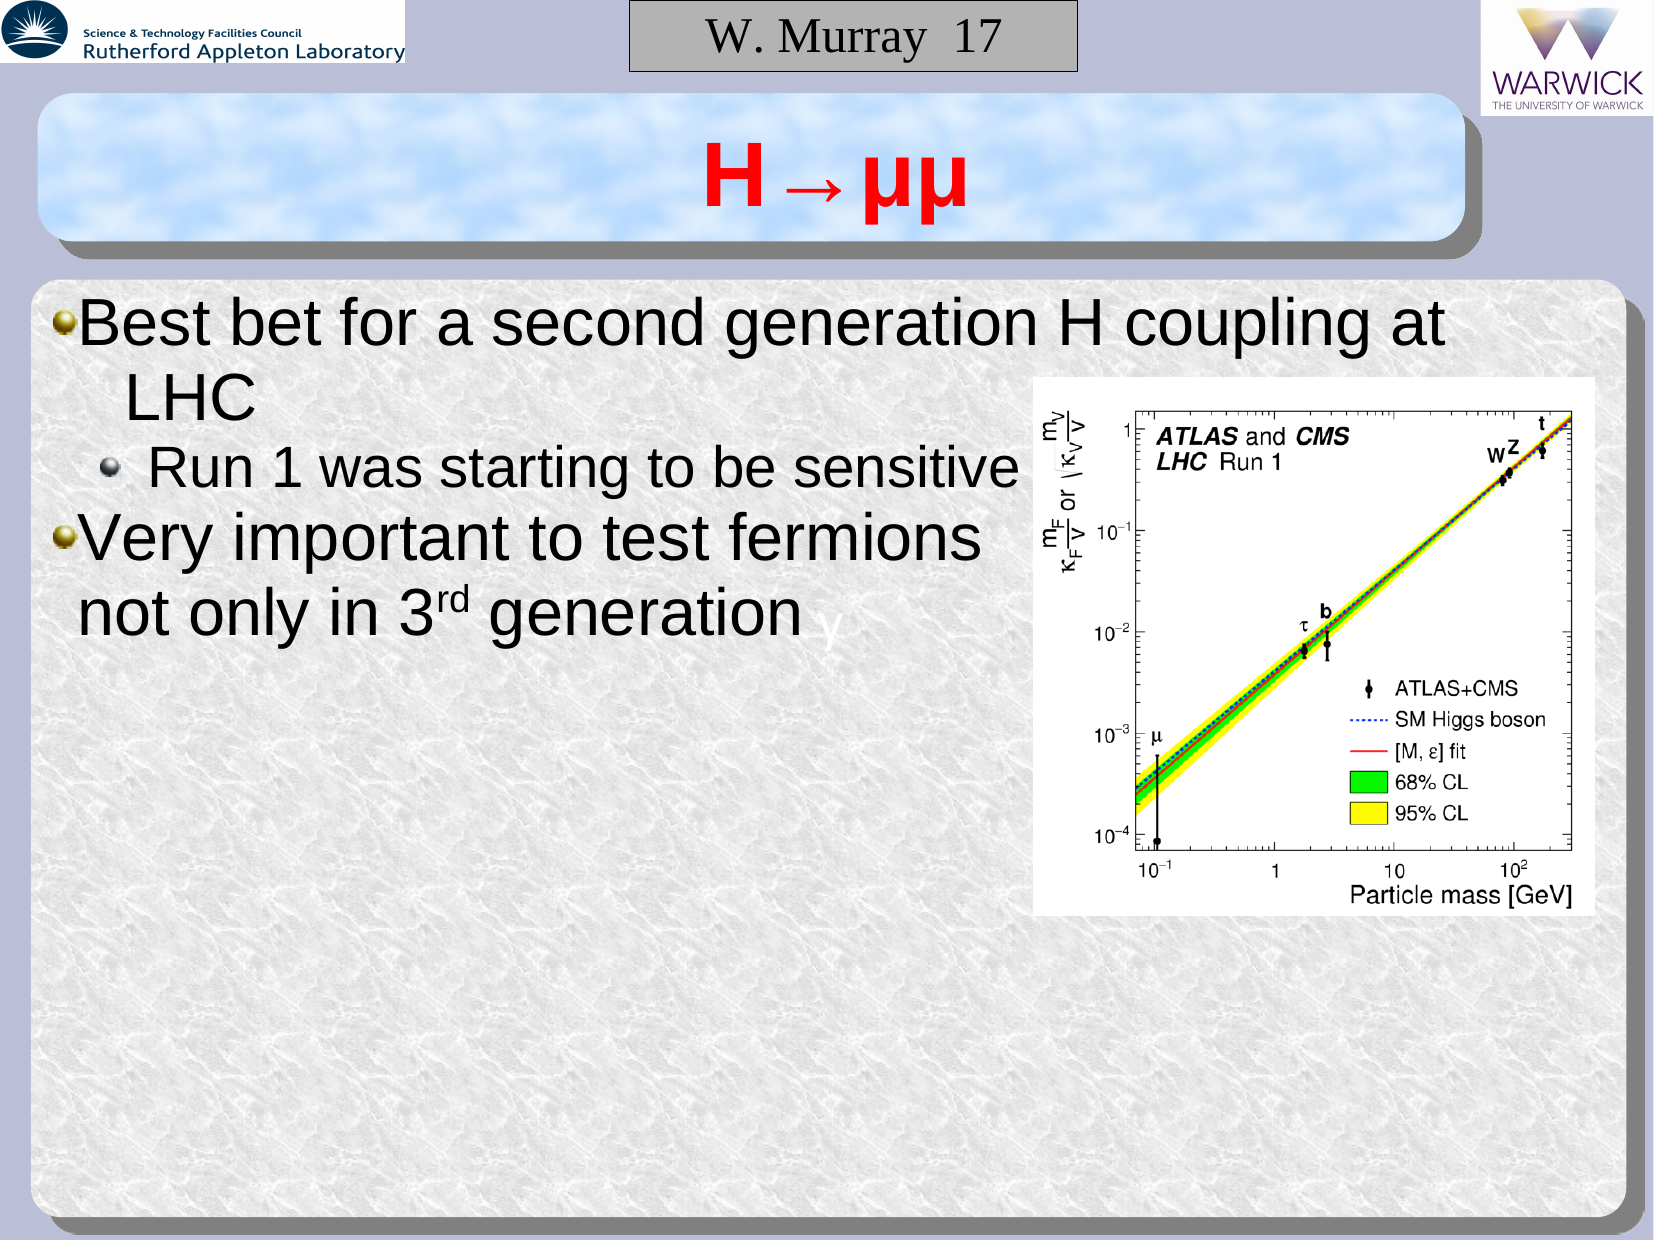

# H→μμ
Best bet for a second generation H coupling at LHC
Run 1 was starting to be sensitive
Very important to test fermions
not only in 3rd generation
γ
γ